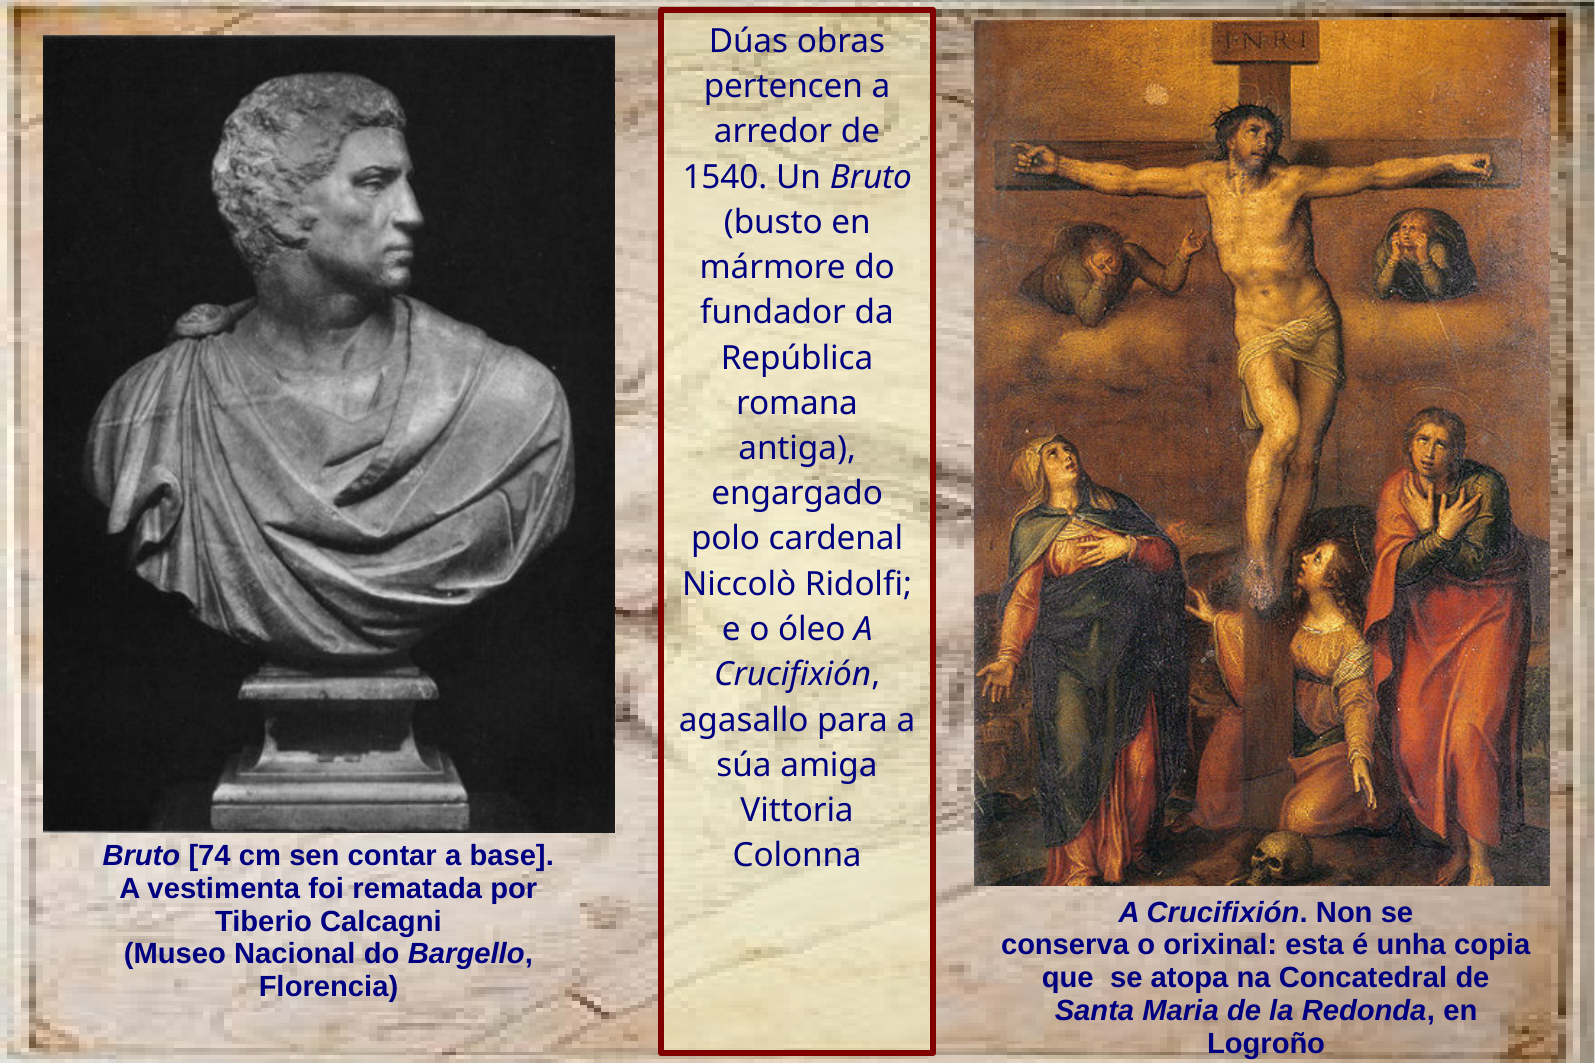

Dúas obras pertencen a arredor de 1540. Un Bruto (busto en mármore do fundador da República romana antiga), engargado polo cardenal Niccolò Ridolfi; e o óleo A Crucifixión, agasallo para a súa amiga Vittoria Colonna
Bruto [74 cm sen contar a base].
A vestimenta foi rematada por
Tiberio Calcagni
(Museo Nacional do Bargello,
Florencia)
A Crucifixión. Non se
conserva o orixinal: esta é unha copia
que se atopa na Concatedral de
Santa Maria de la Redonda, en
Logroño